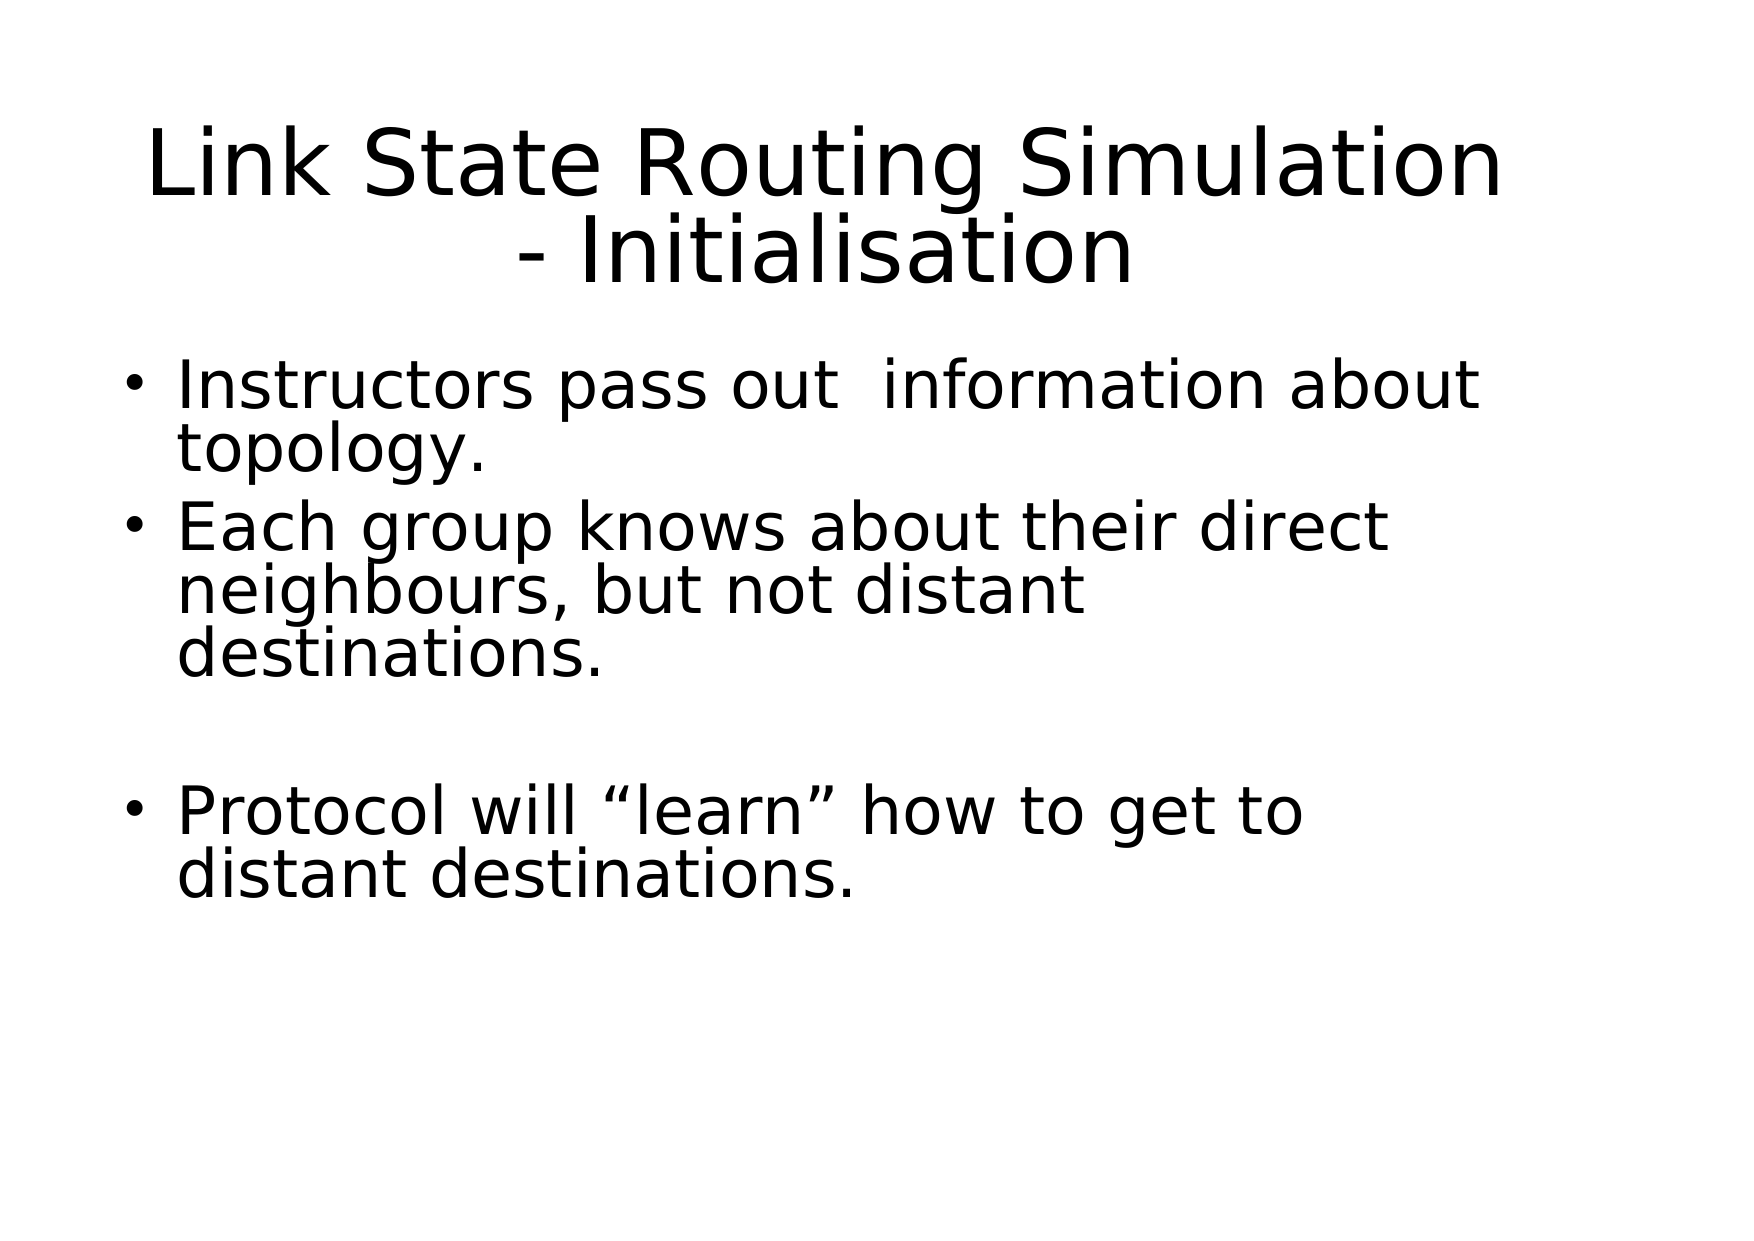

# Link State Routing Simulation - Initialisation
Instructors pass out information about topology.
Each group knows about their direct neighbours, but not distant destinations.
Protocol will “learn” how to get to distant destinations.